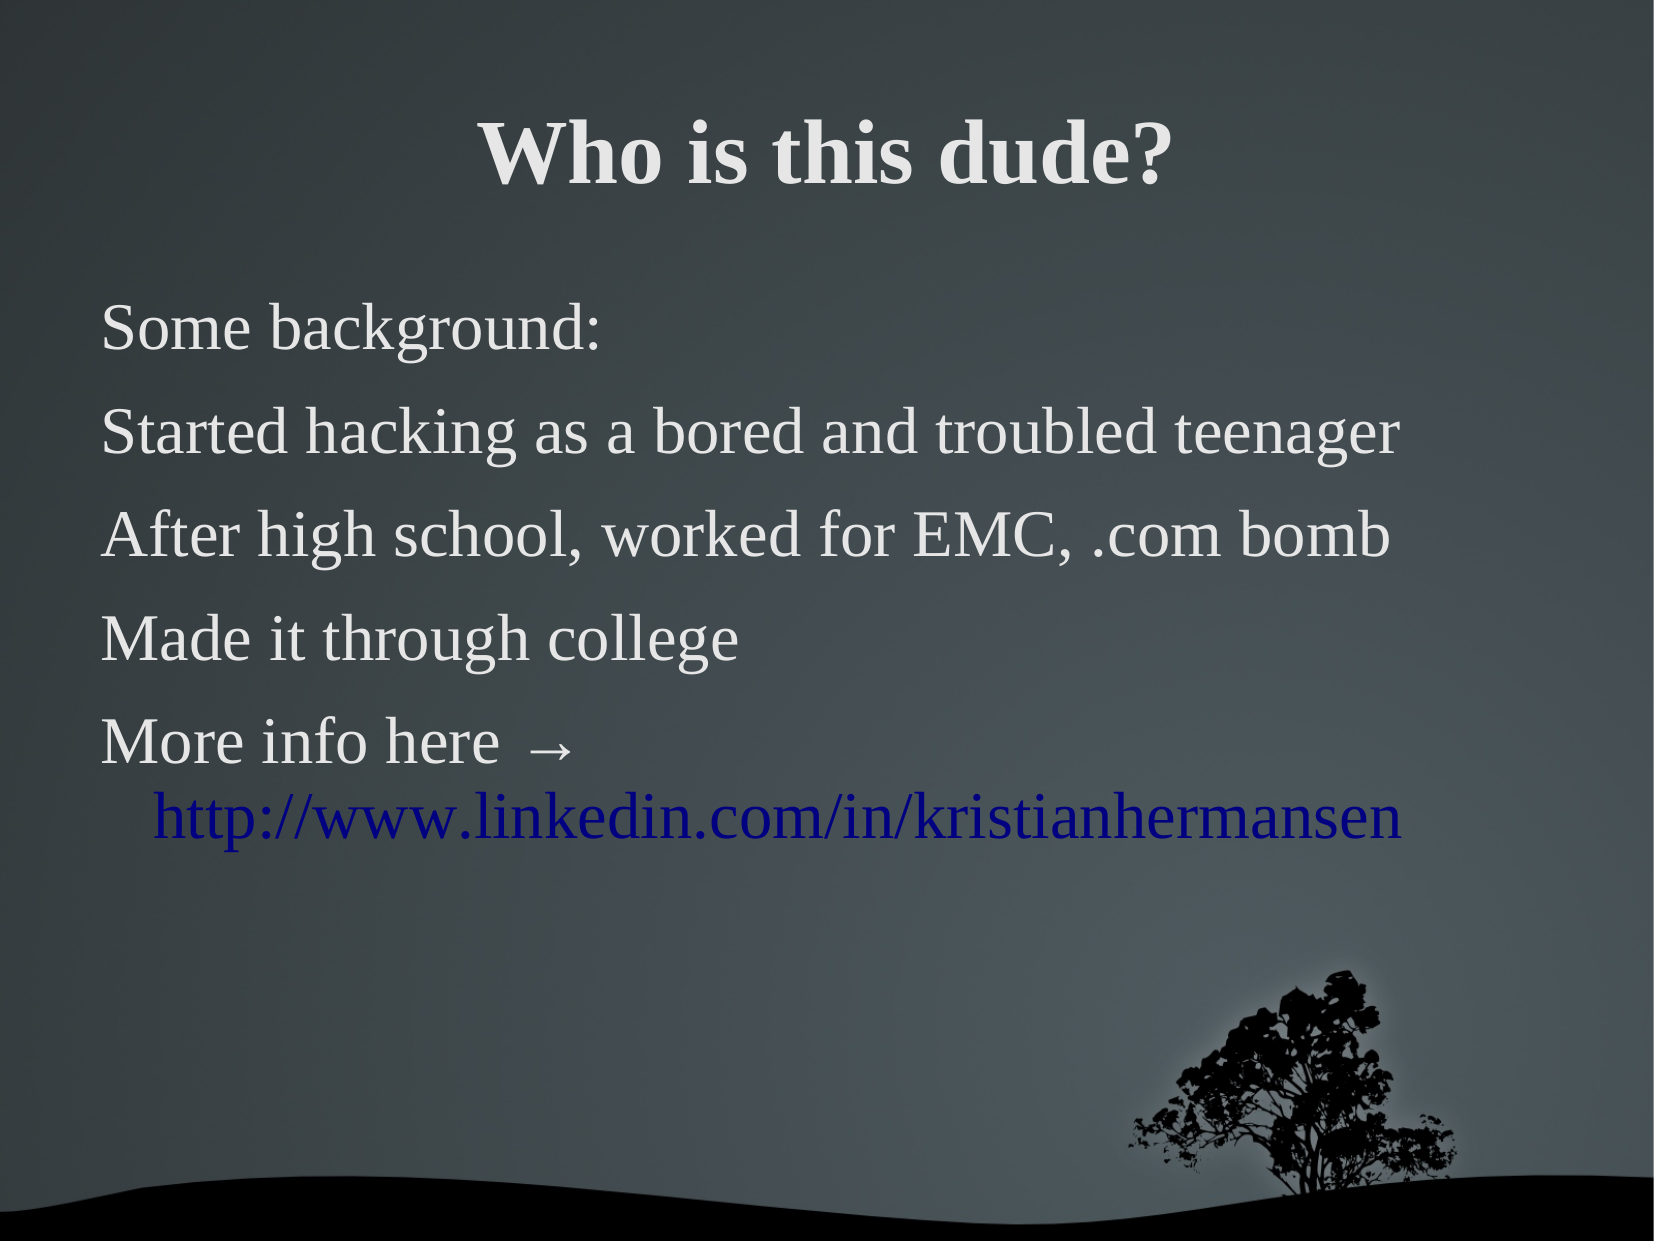

# Who is this dude?
Some background:
Started hacking as a bored and troubled teenager
After high school, worked for EMC, .com bomb
Made it through college
More info here → http://www.linkedin.com/in/kristianhermansen